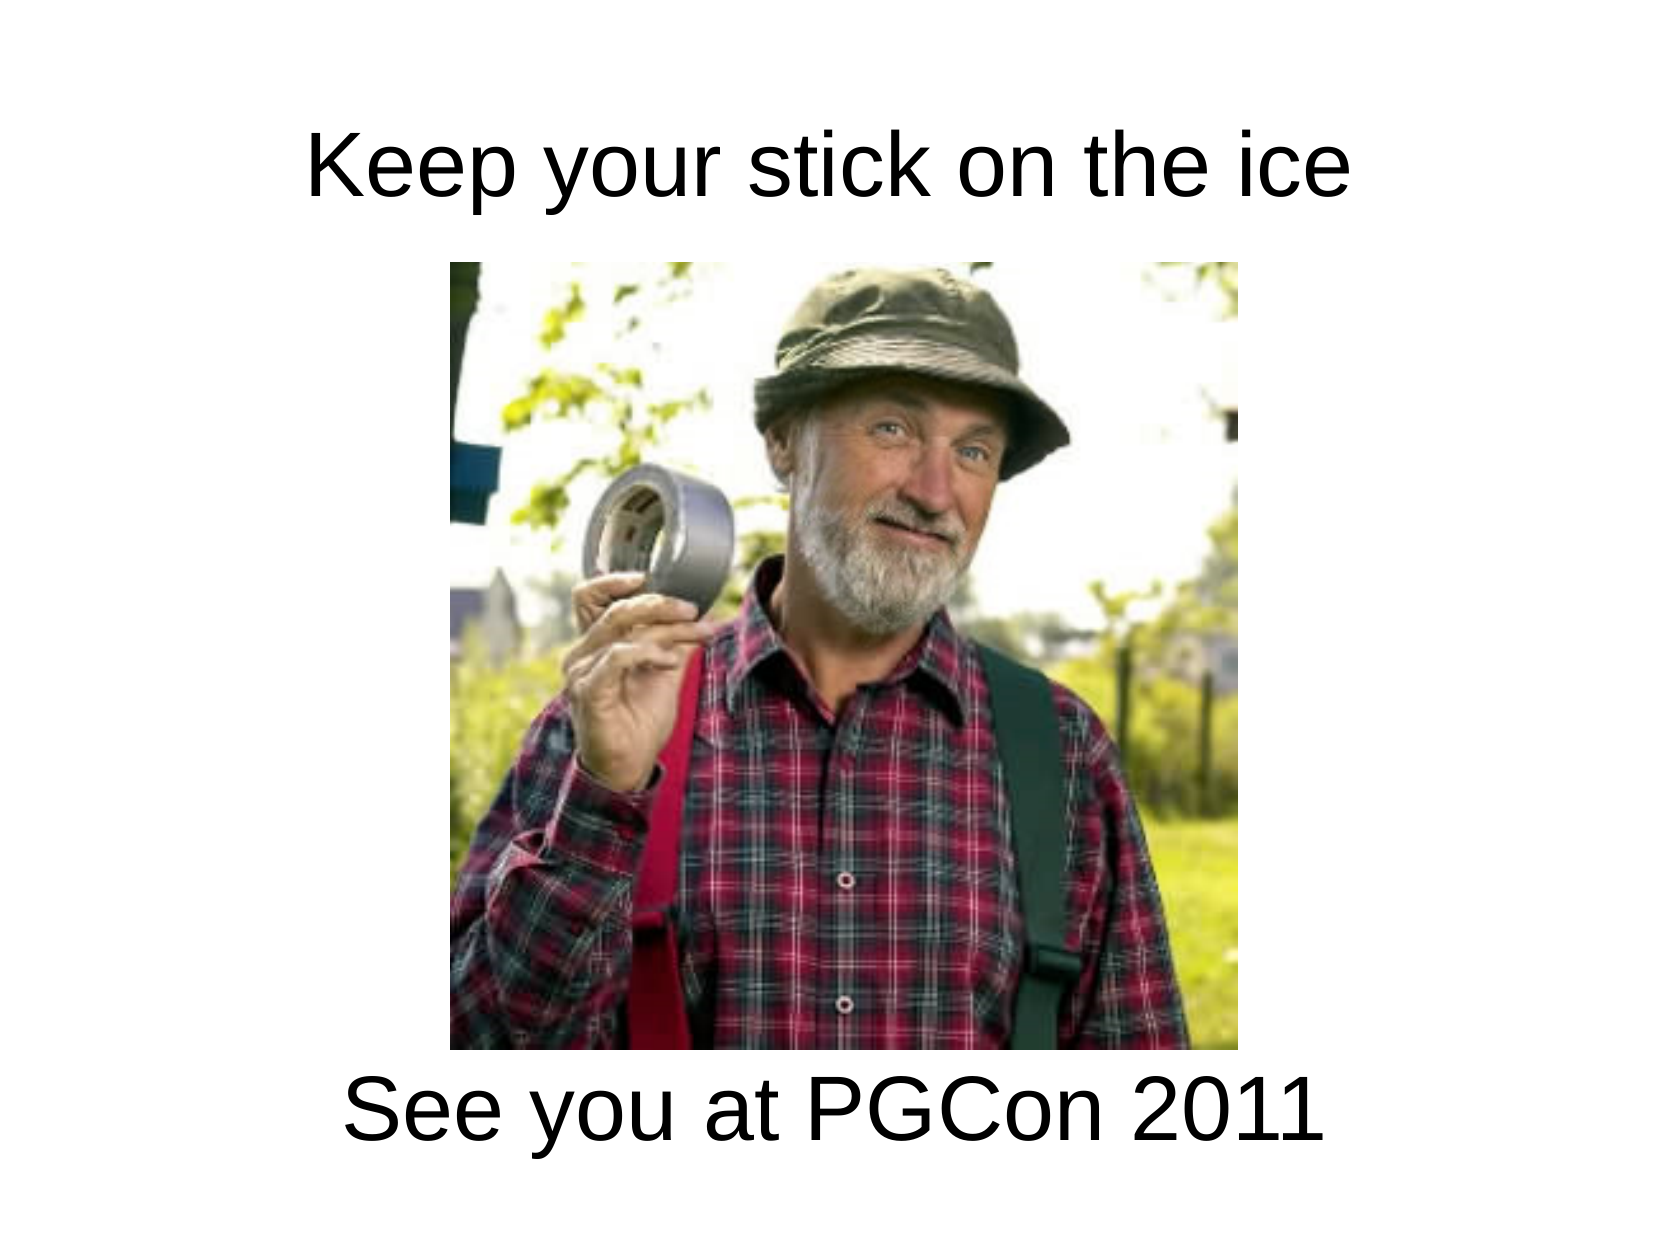

# Keep your stick on the ice
See you at PGCon 2011